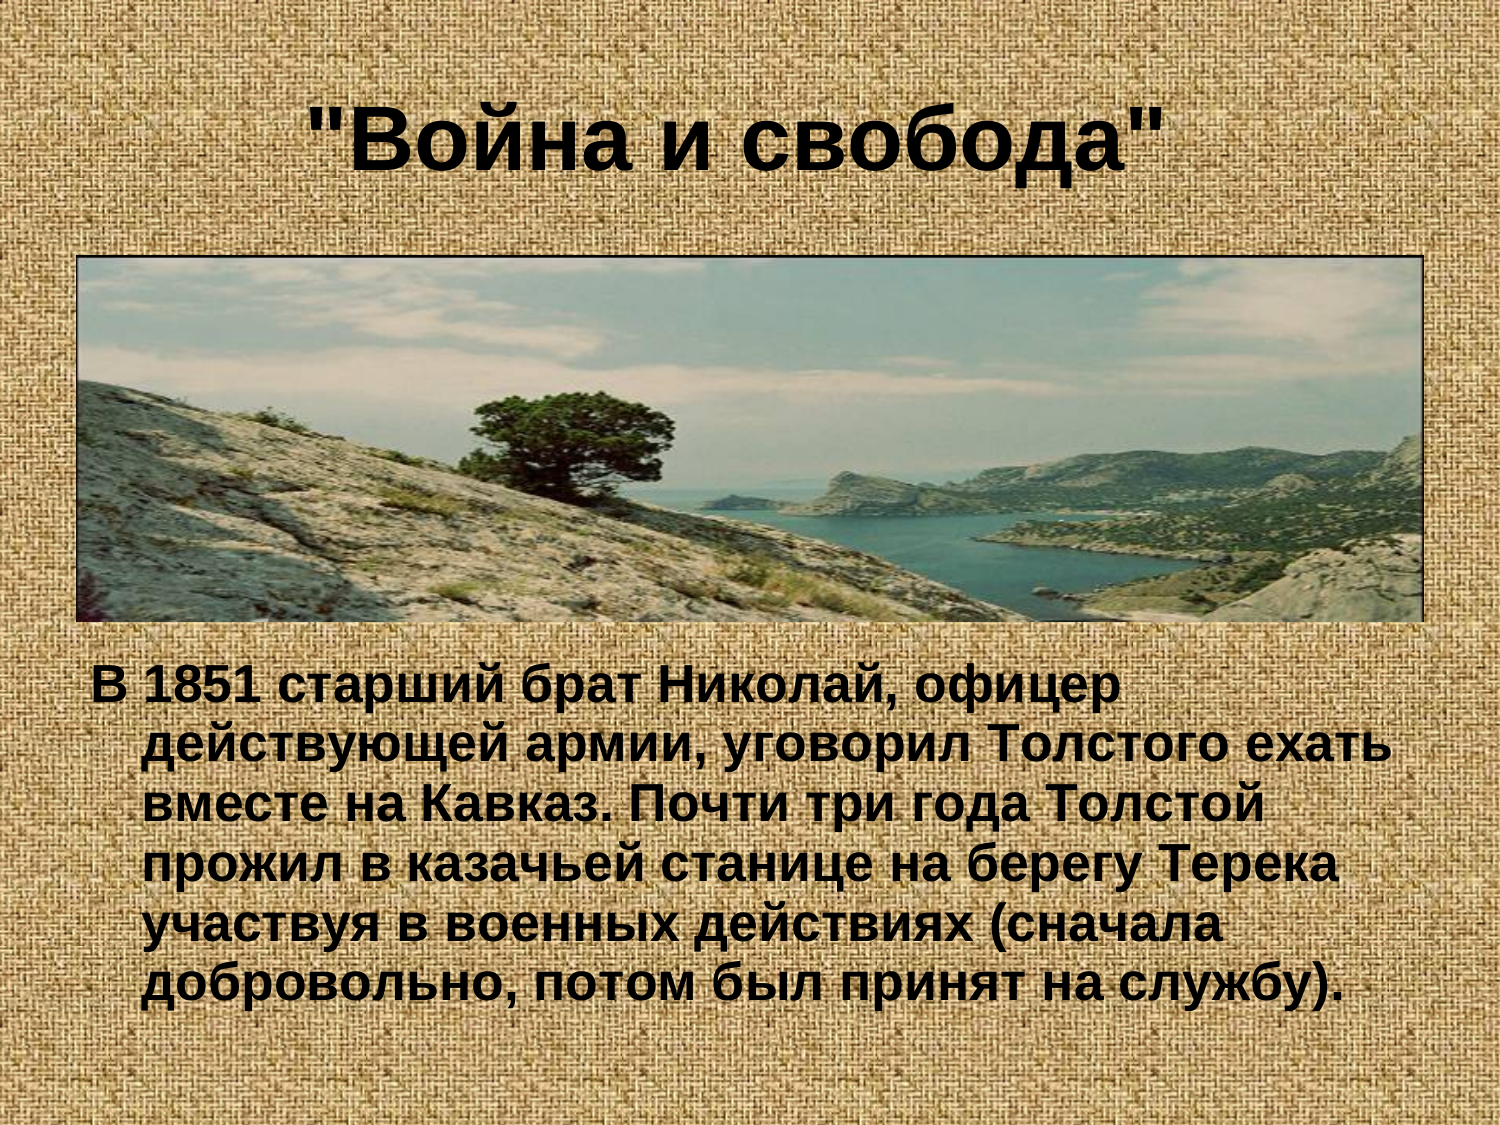

# "Война и свобода"
В 1851 старший брат Николай, офицер действующей армии, уговорил Толстого ехать вместе на Кавказ. Почти три года Толстой прожил в казачьей станице на берегу Терека участвуя в военных действиях (сначала добровольно, потом был принят на службу).